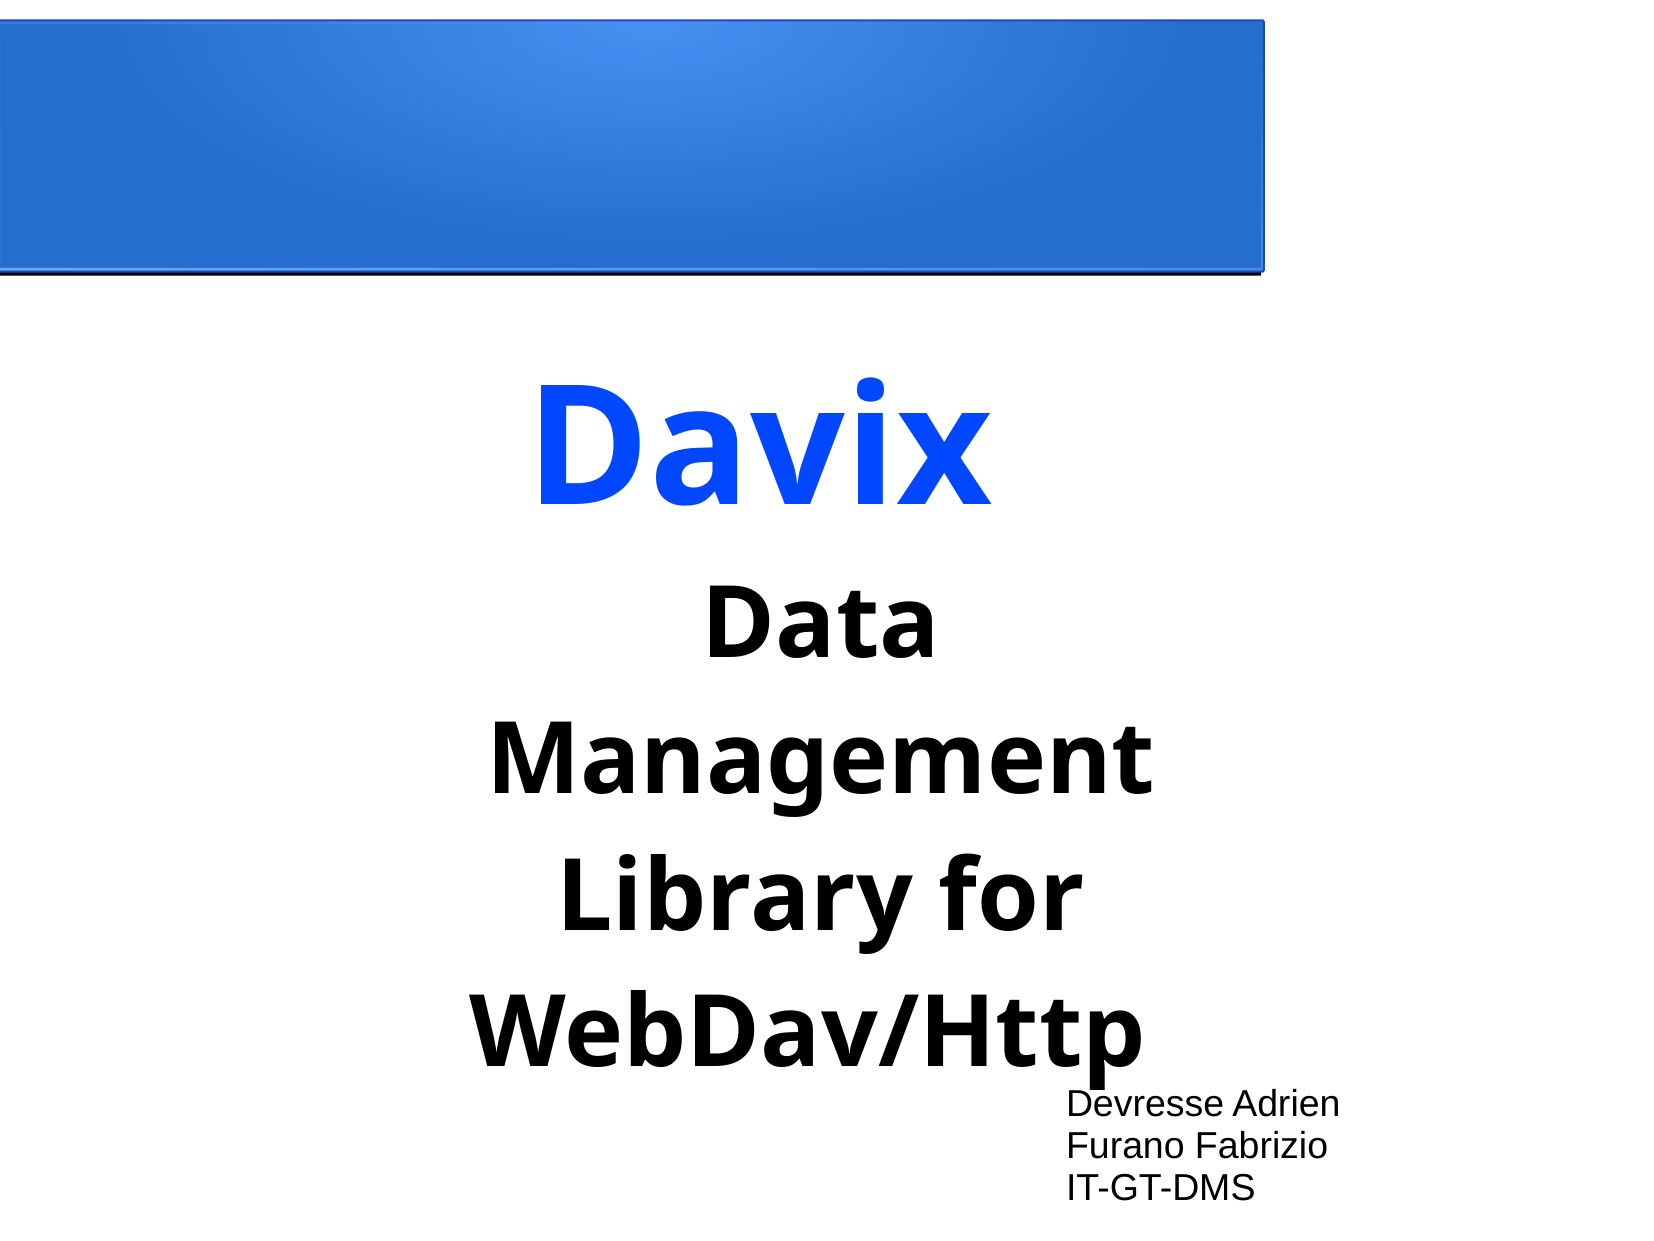

Davix
Data Management
Library for WebDav/Http
Devresse Adrien
Furano Fabrizio
IT-GT-DMS